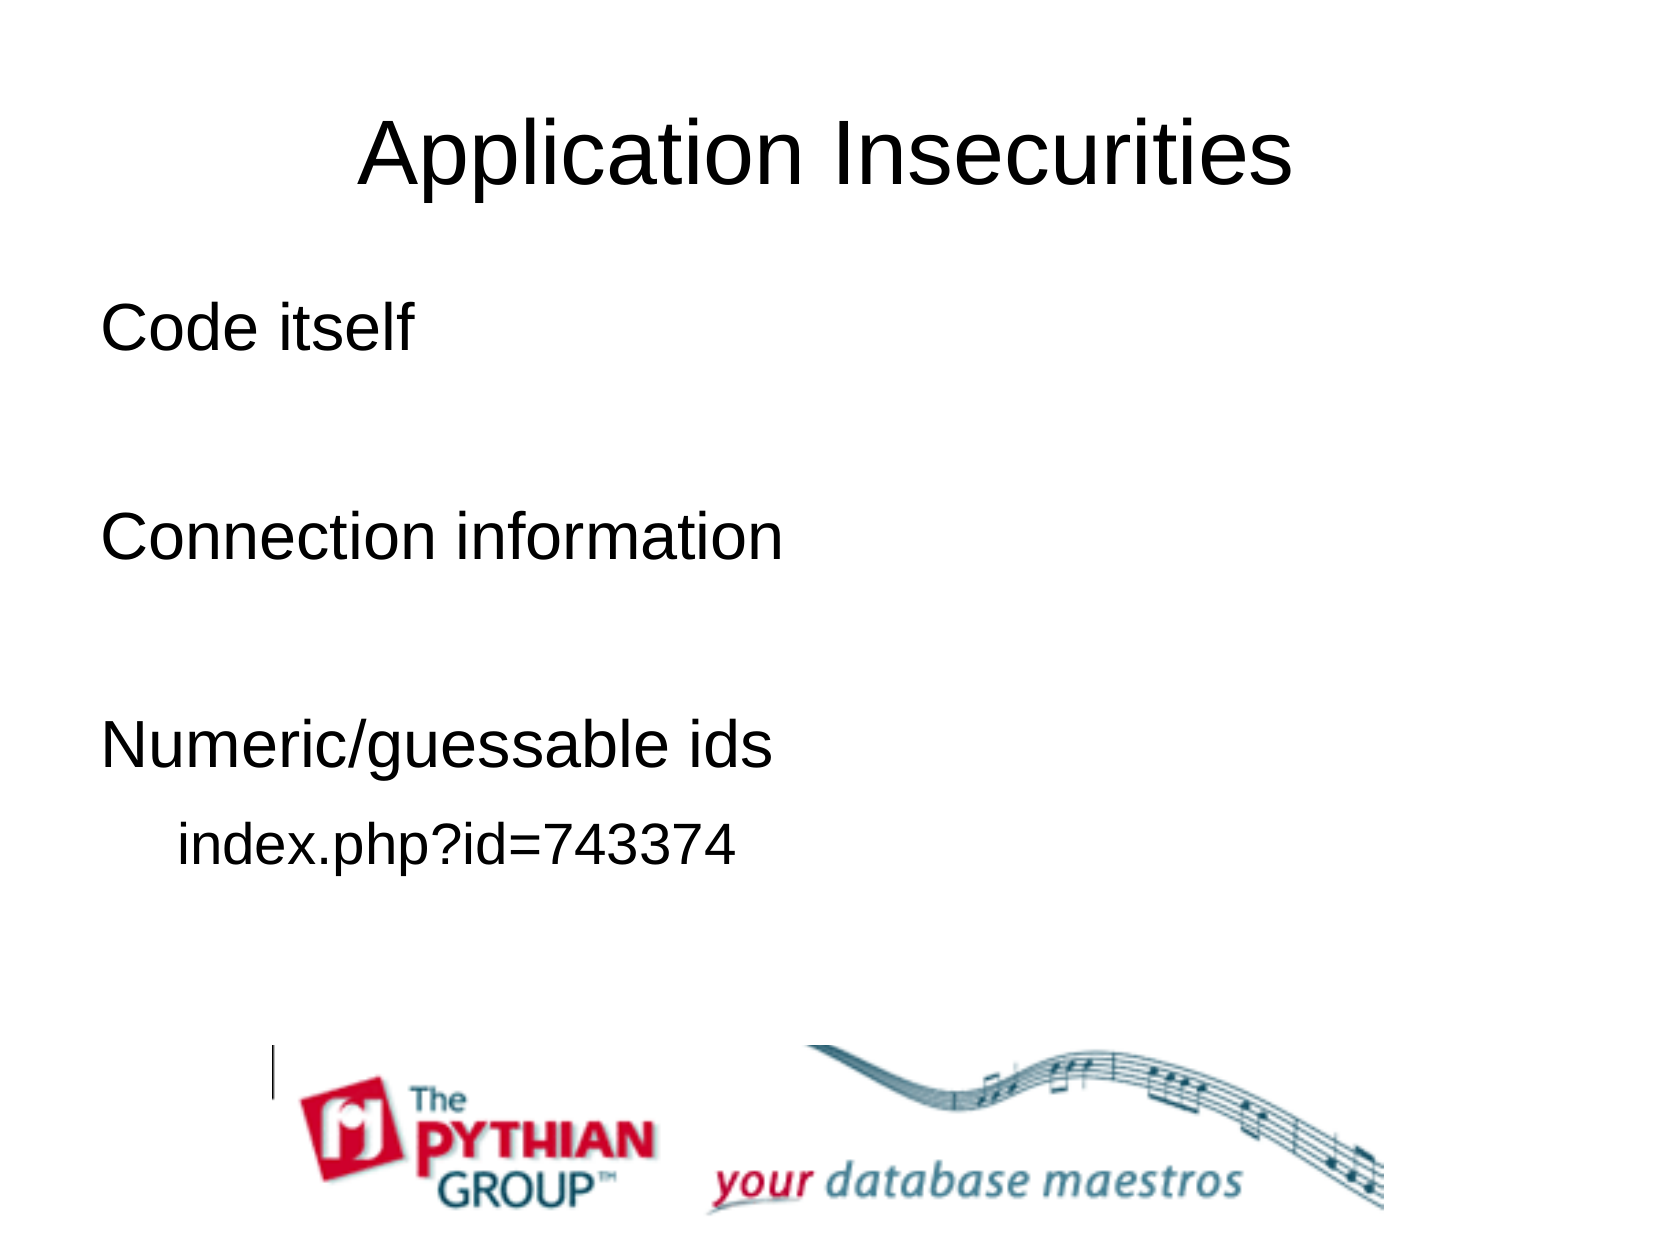

# Application Insecurities
Code itself
Connection information
Numeric/guessable ids
index.php?id=743374